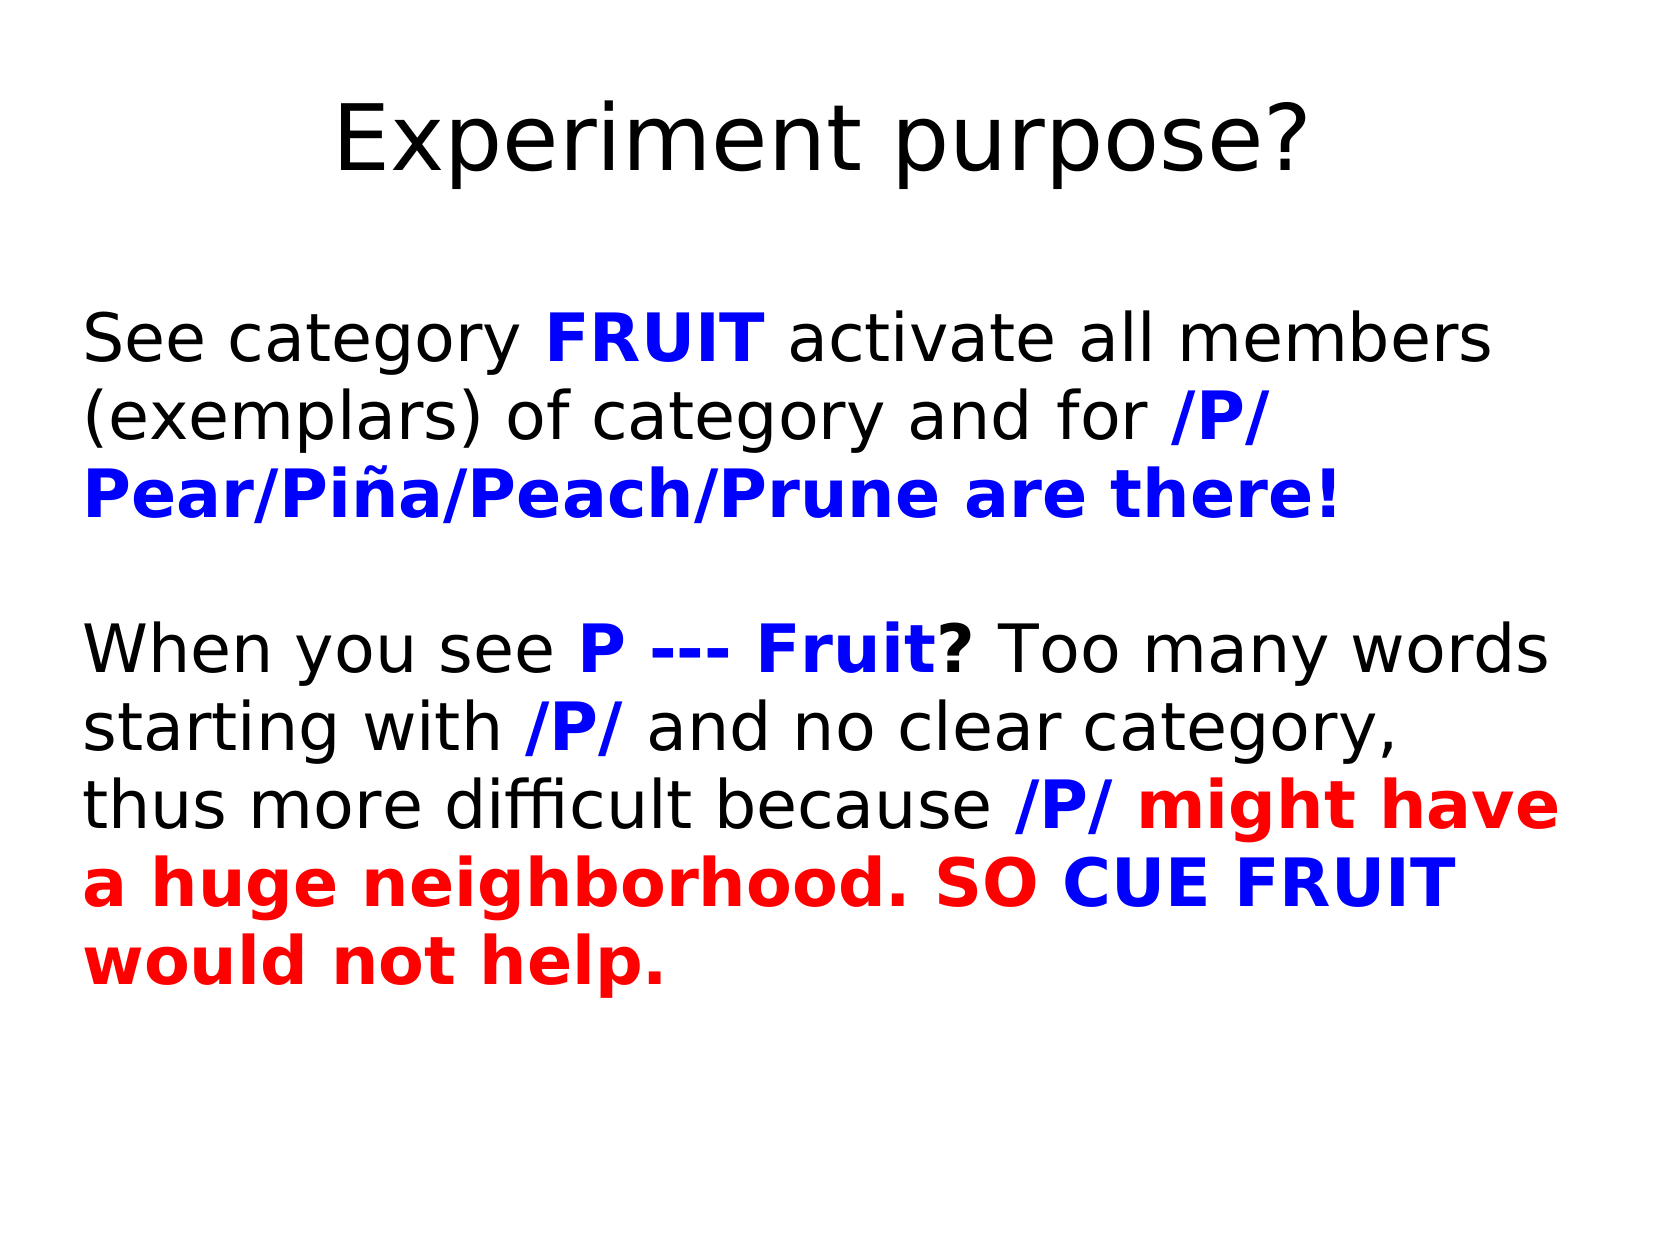

# Experiment purpose?
See category FRUIT activate all members (exemplars) of category and for /P/
Pear/Piña/Peach/Prune are there!
When you see P --- Fruit? Too many words starting with /P/ and no clear category, thus more difficult because /P/ might have a huge neighborhood. SO CUE FRUIT would not help.